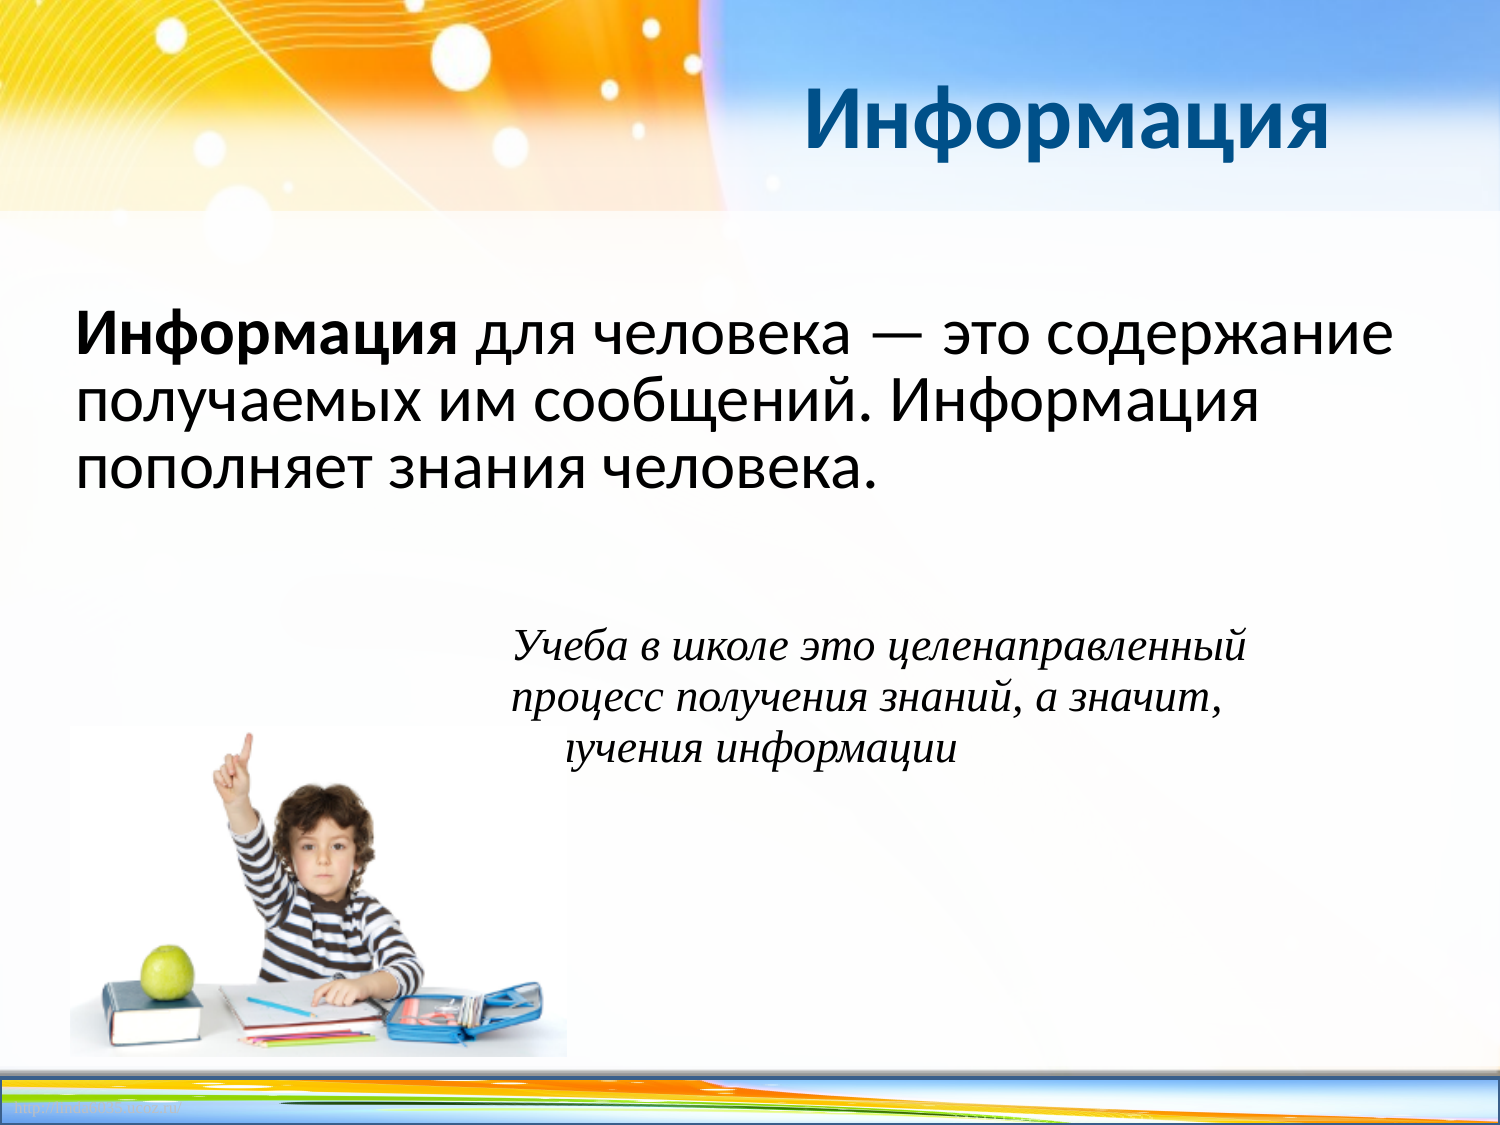

# Информация
Информация для человека — это содержание получаемых им сообщений. Информация пополняет знания человека.
Учеба в школе это целенаправленный процесс получения знаний, а значит, получения информации